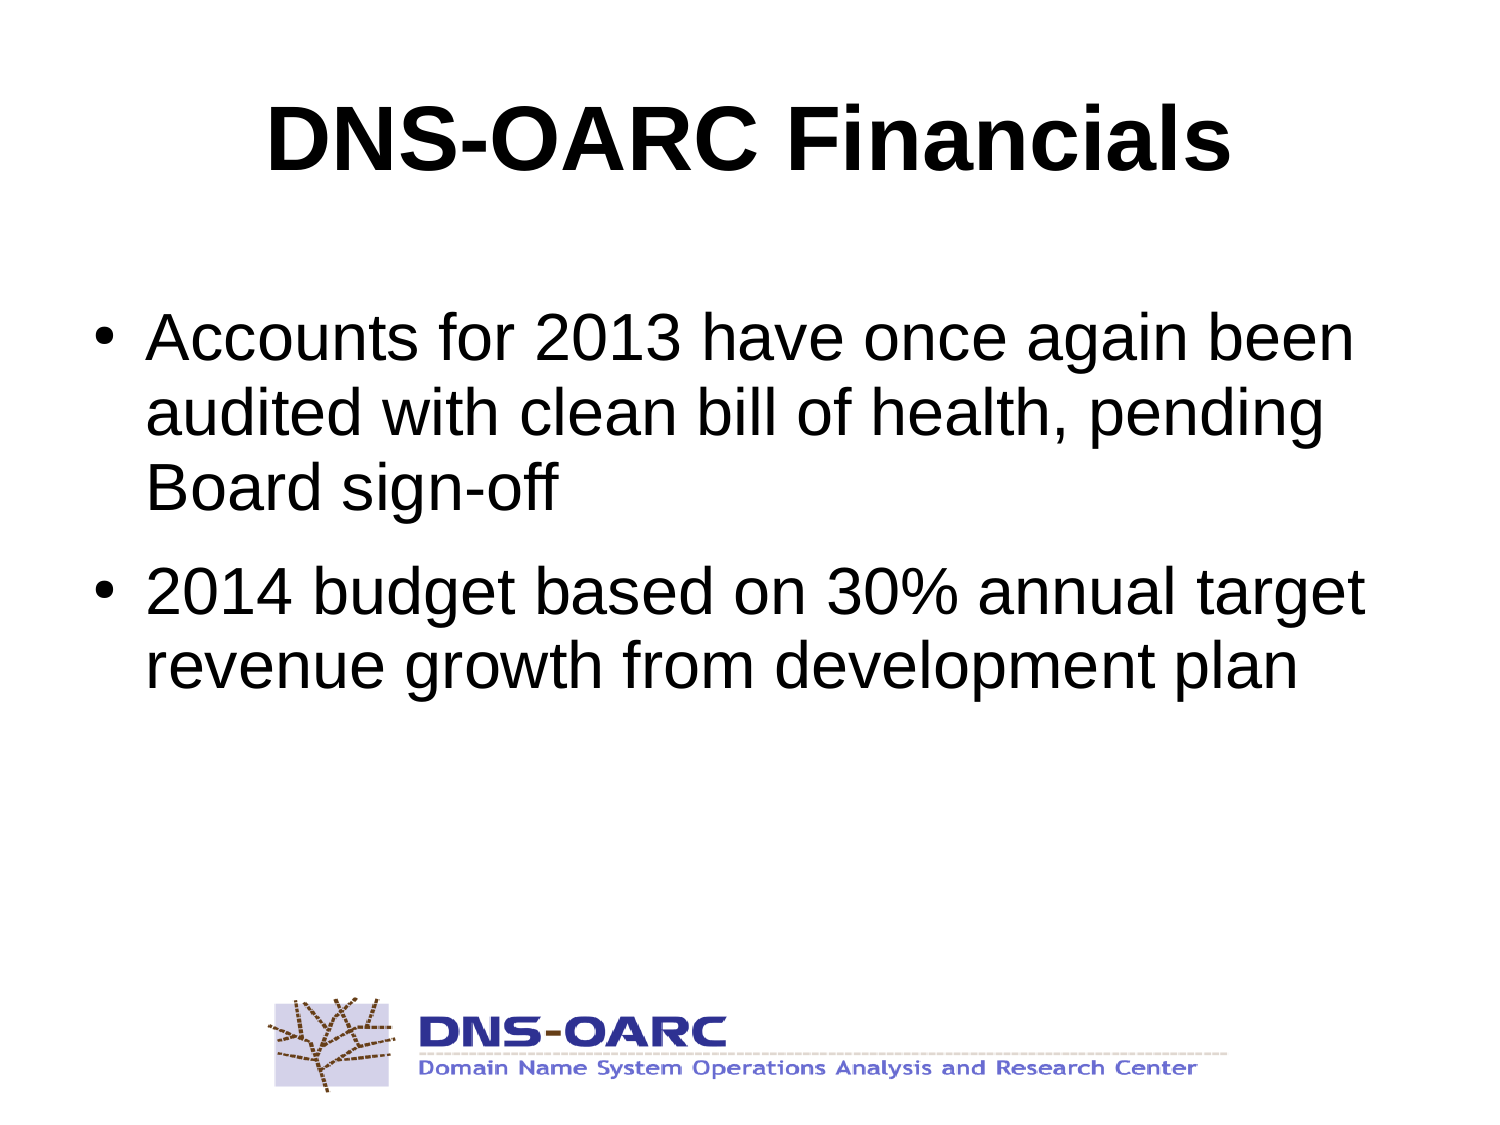

# DNS-OARC Financials
Accounts for 2013 have once again been audited with clean bill of health, pending Board sign-off
2014 budget based on 30% annual target revenue growth from development plan